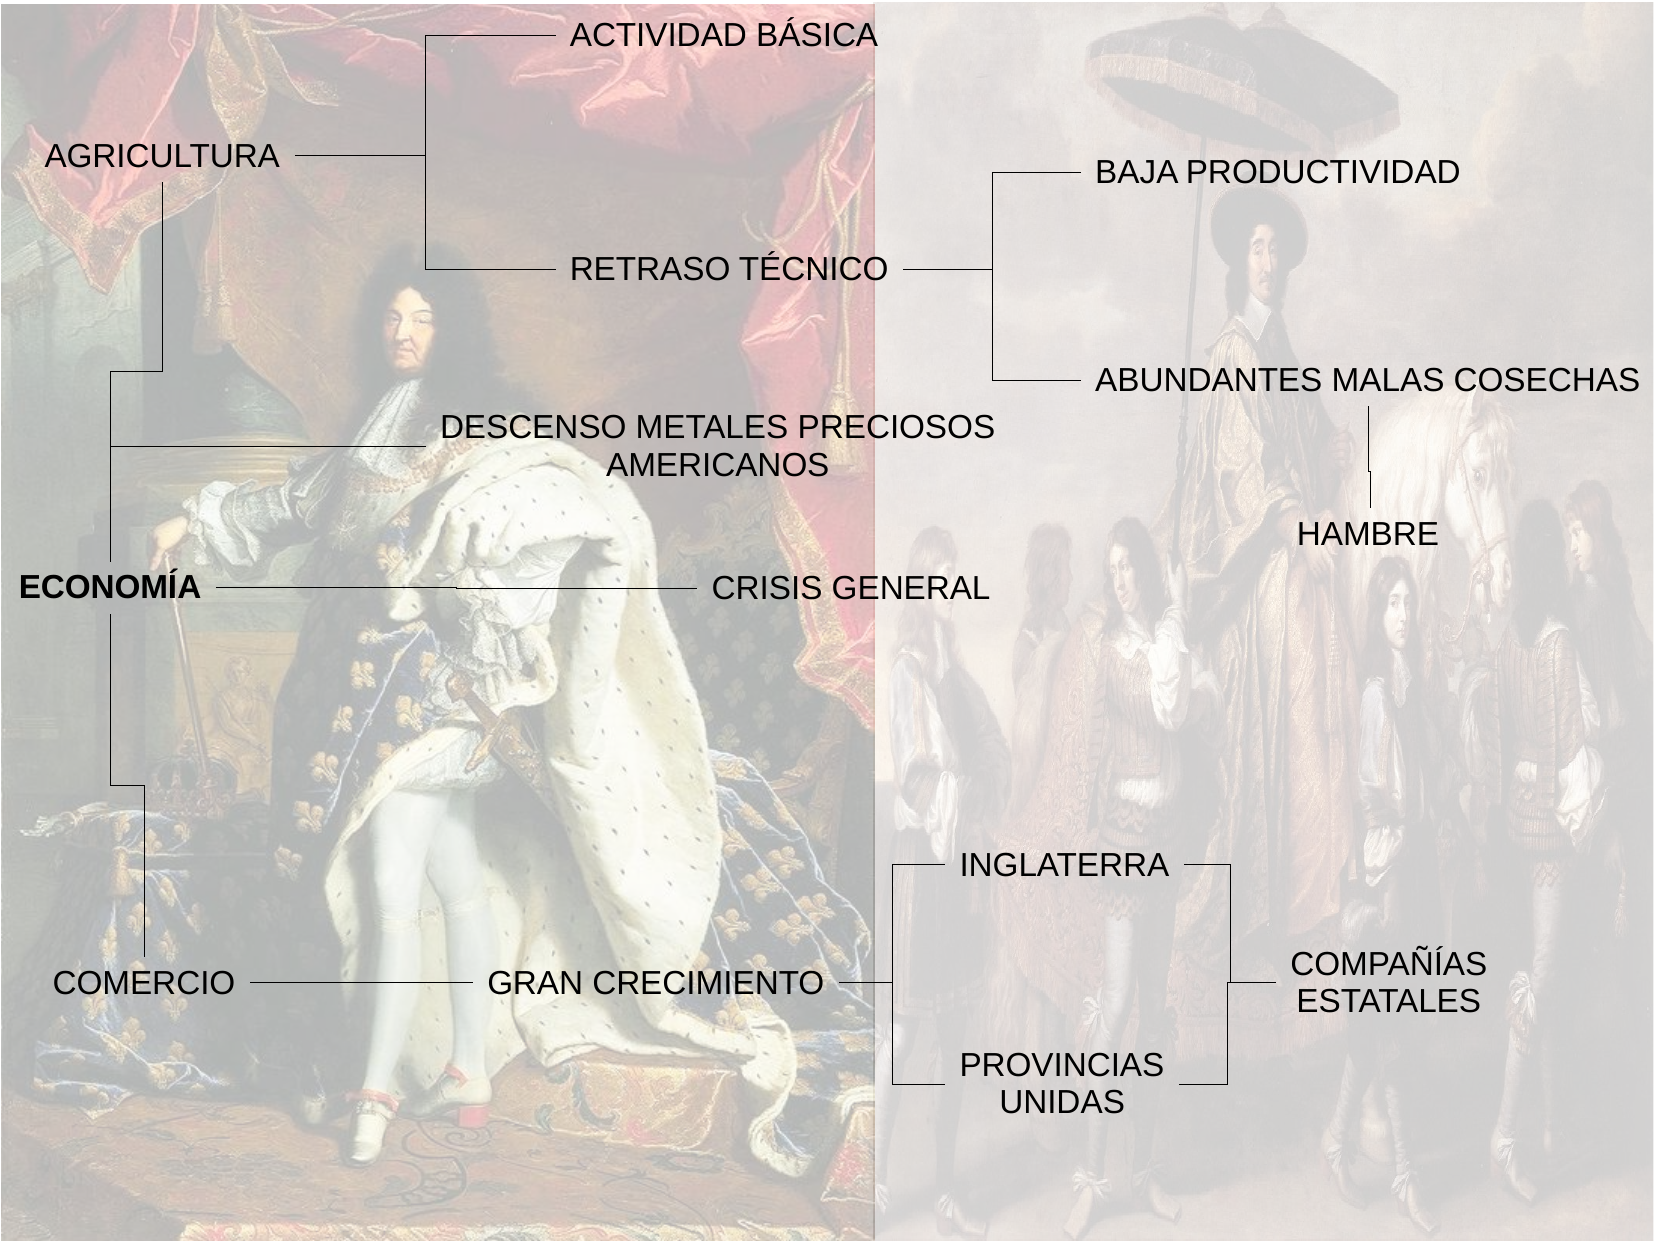

ACTIVIDAD BÁSICA
AGRICULTURA
BAJA PRODUCTIVIDAD
RETRASO TÉCNICO
ABUNDANTES MALAS COSECHAS
DESCENSO METALES PRECIOSOS
AMERICANOS
HAMBRE
ECONOMÍA
CRISIS GENERAL
INGLATERRA
COMPAÑÍAS
ESTATALES
COMERCIO
GRAN CRECIMIENTO
PROVINCIAS
UNIDAS